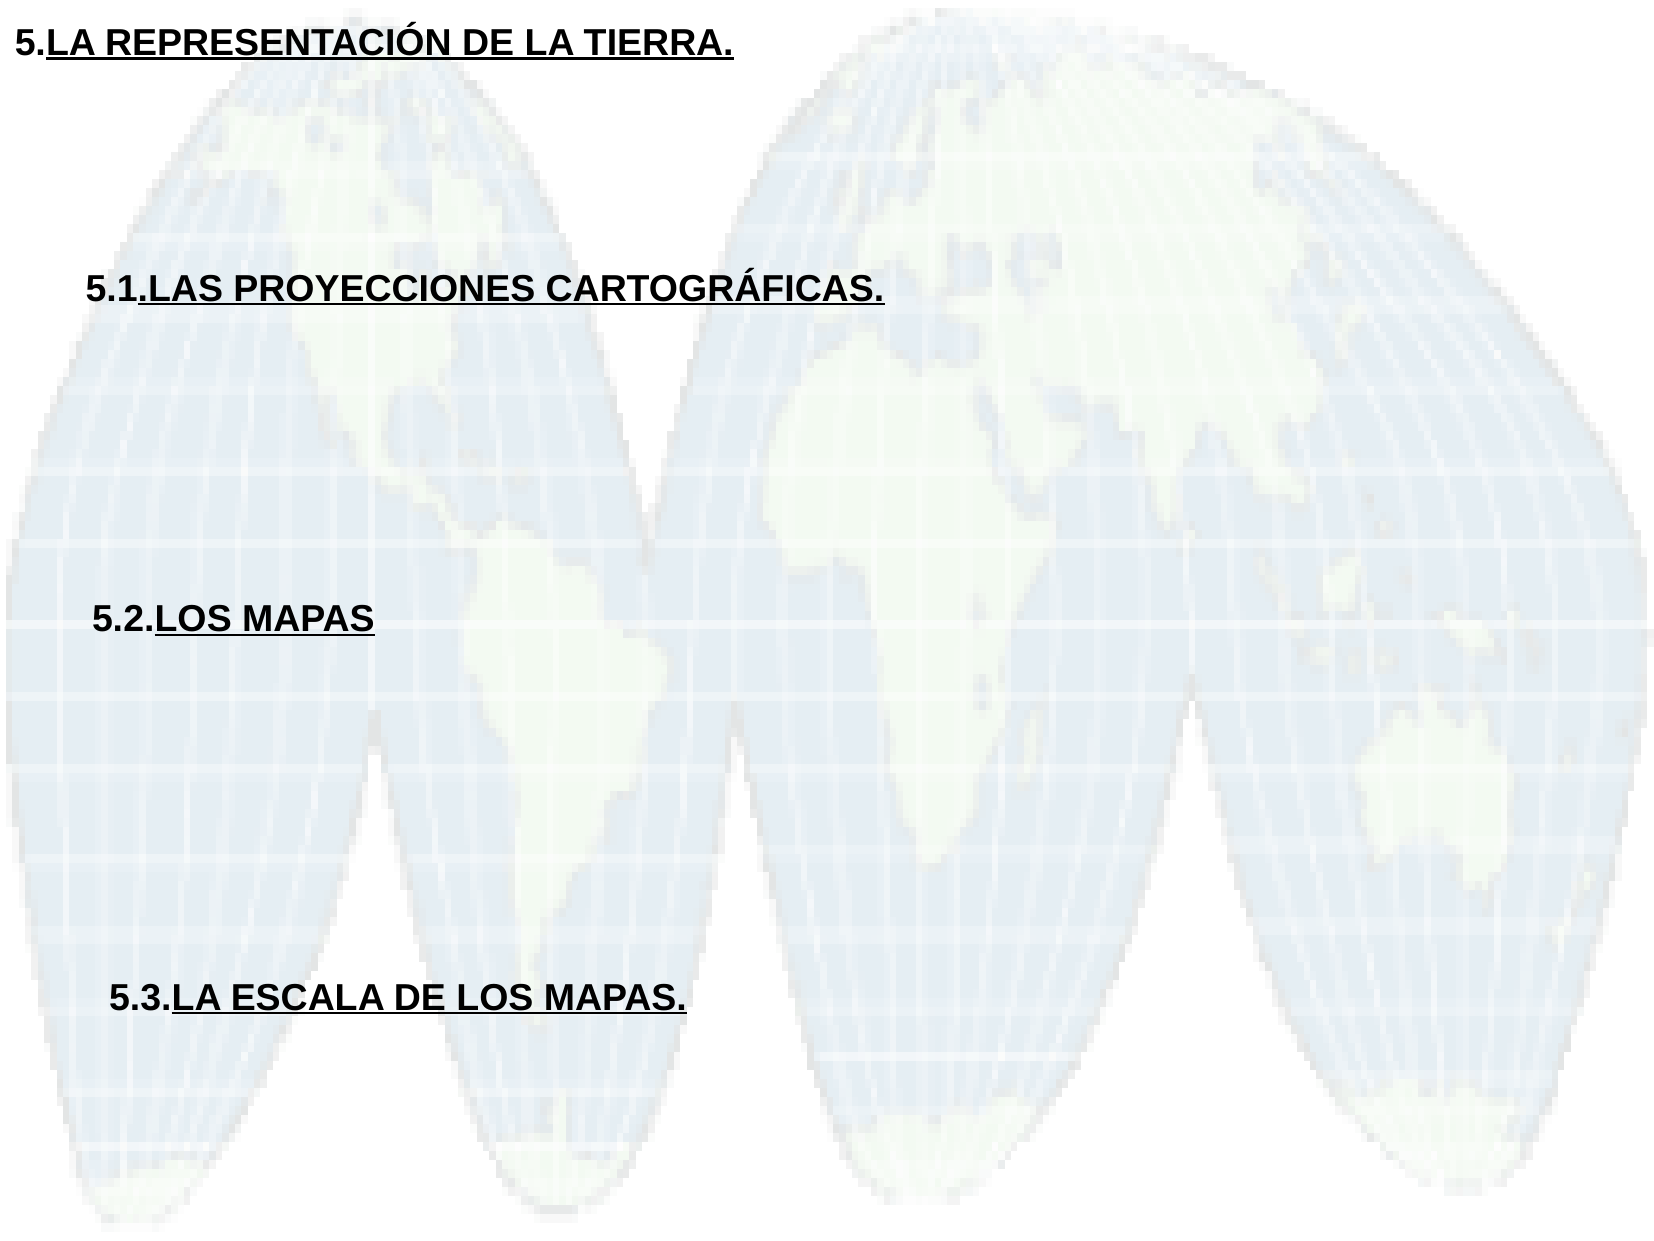

5.LA REPRESENTACIÓN DE LA TIERRA.
5.1.LAS PROYECCIONES CARTOGRÁFICAS.
5.2.LOS MAPAS
5.3.LA ESCALA DE LOS MAPAS.